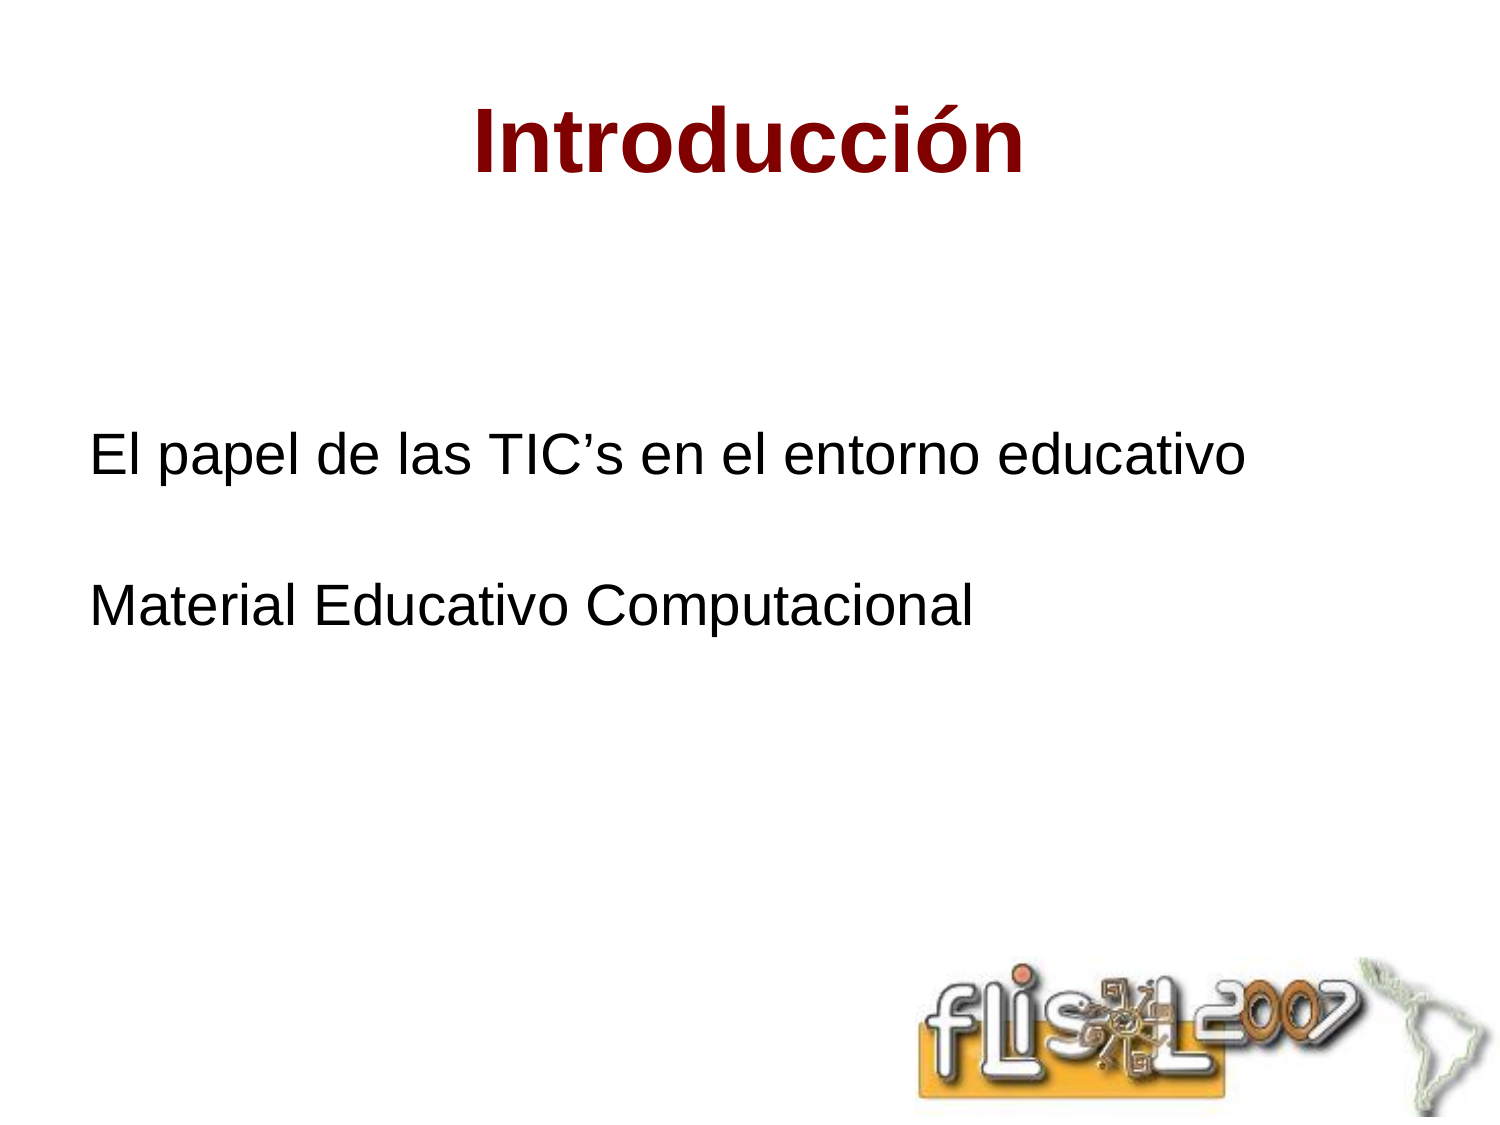

# Introducción
El papel de las TIC’s en el entorno educativo
Material Educativo Computacional